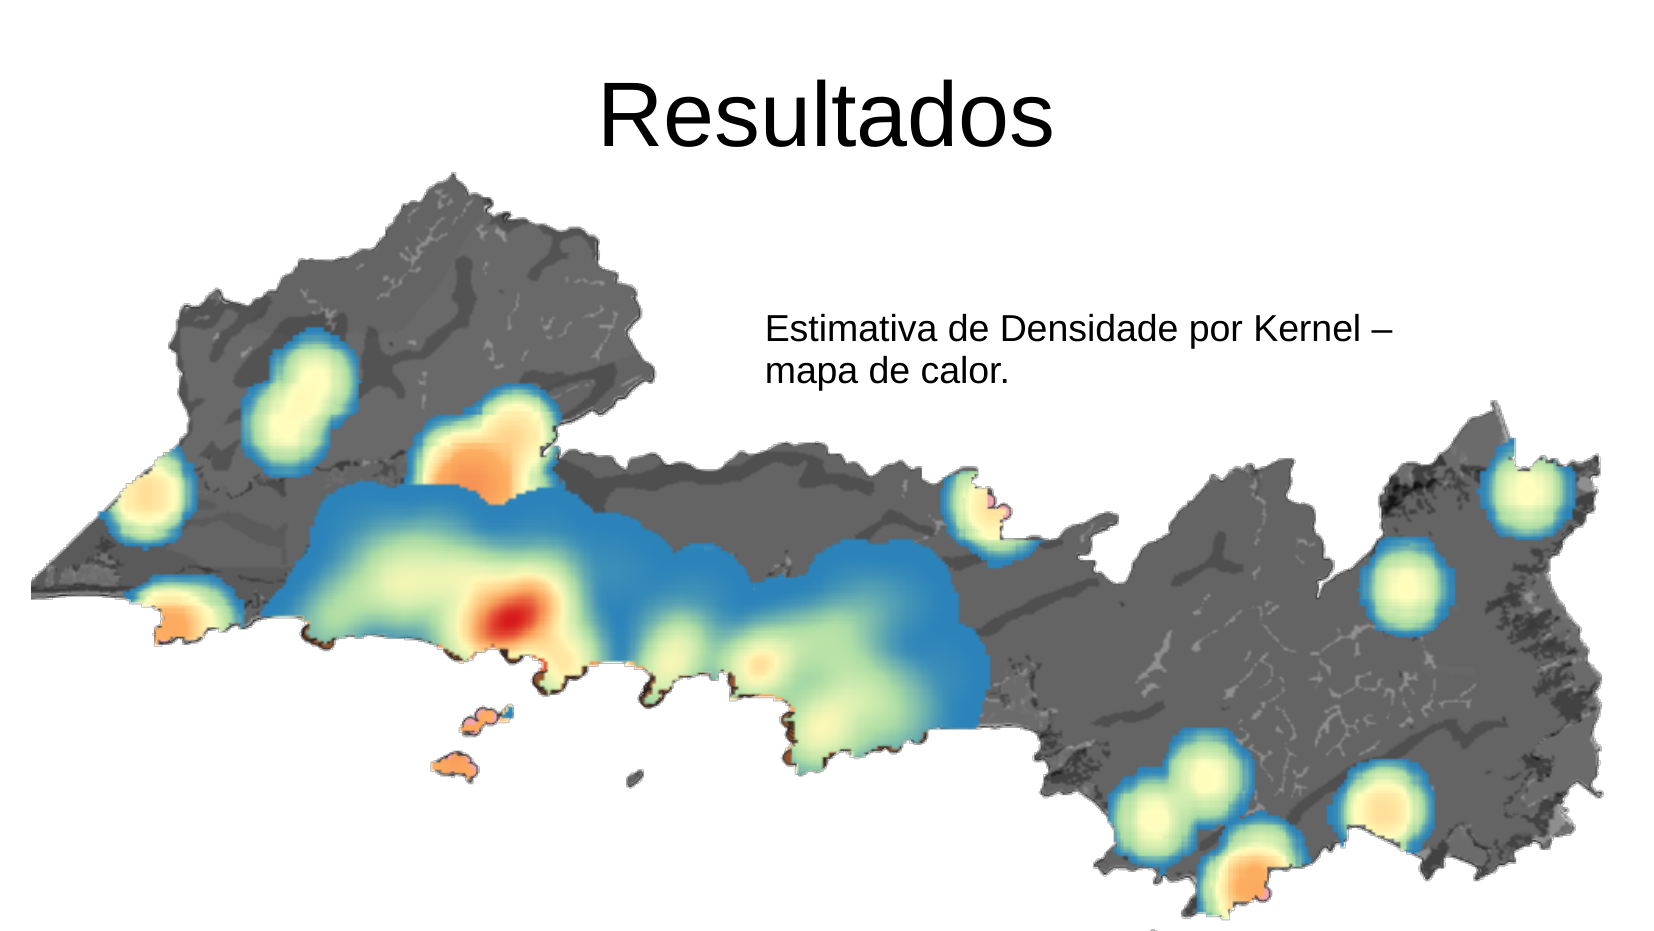

# Resultados
Estimativa de Densidade por Kernel – mapa de calor.